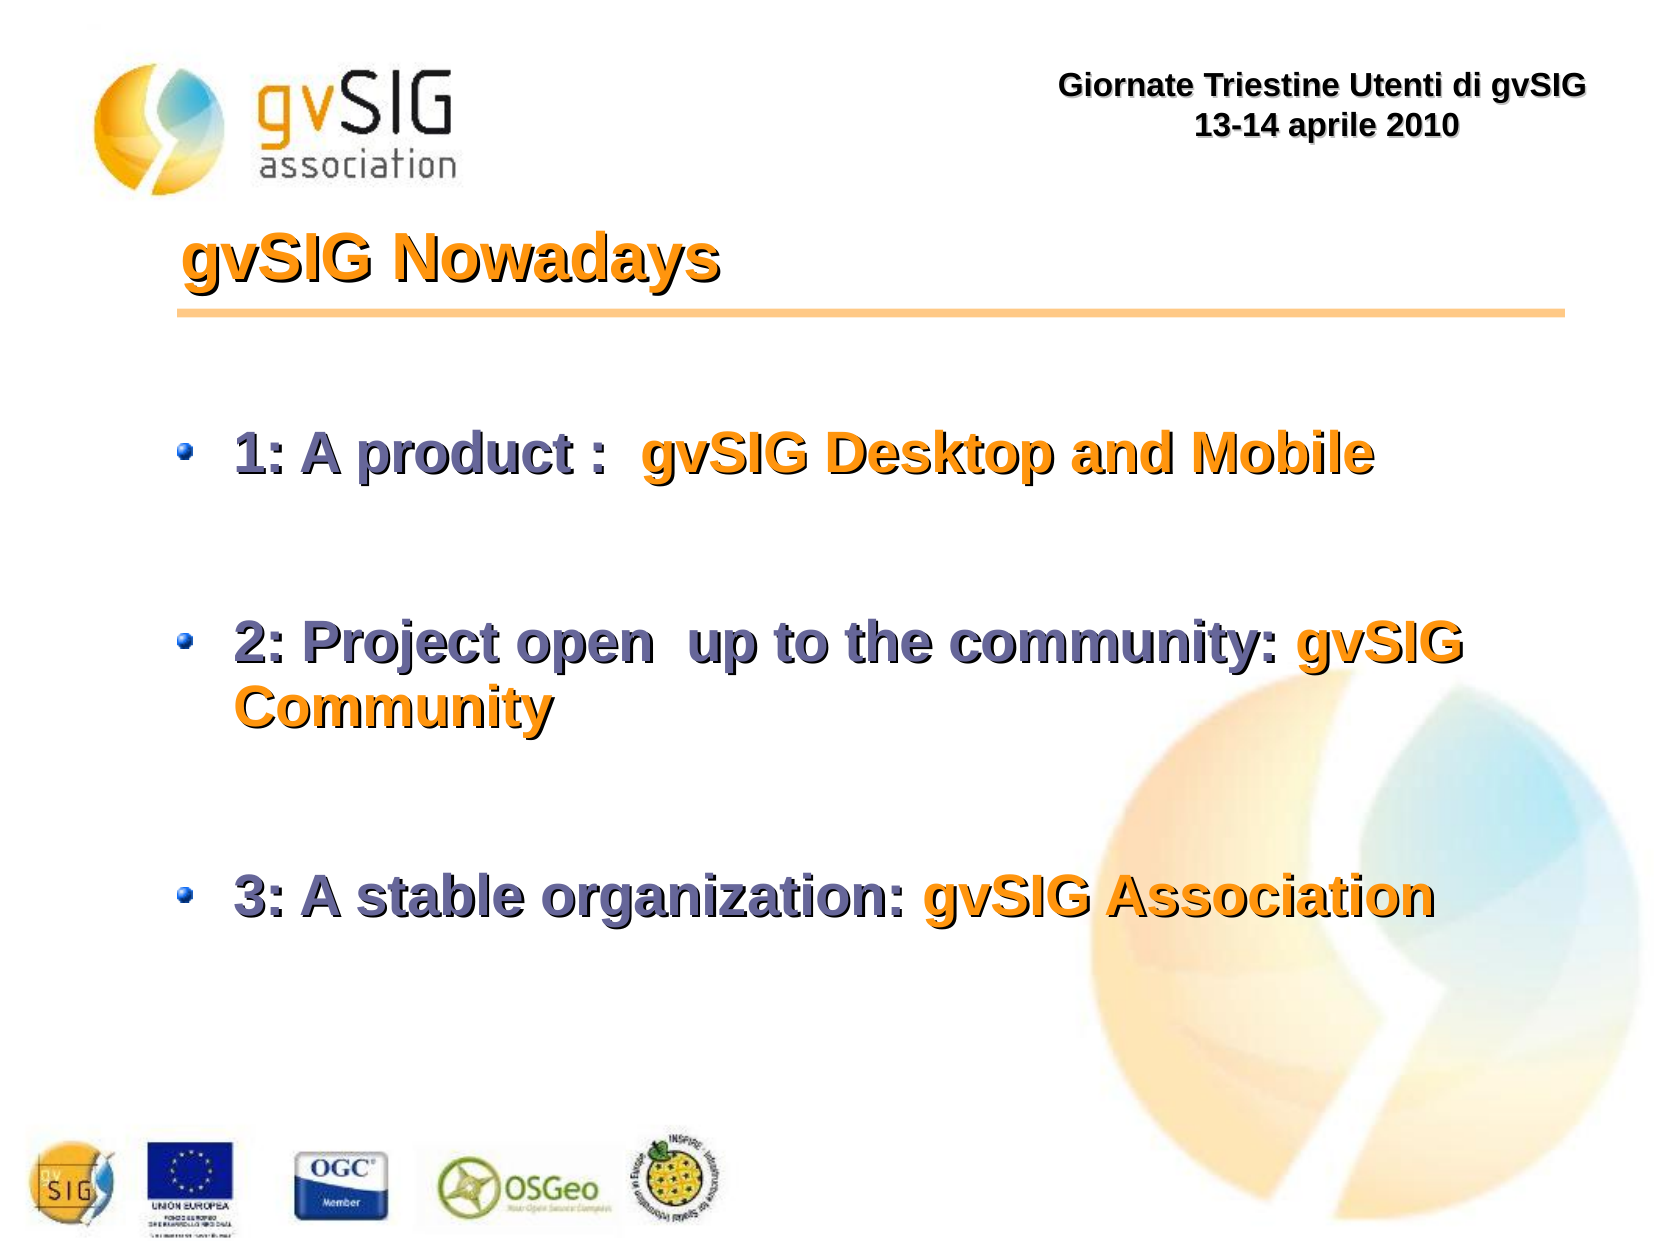

gvSIG Nowadays
# 1: A product : gvSIG Desktop and Mobile
2: Project open up to the community: gvSIG Community
3: A stable organization: gvSIG Association